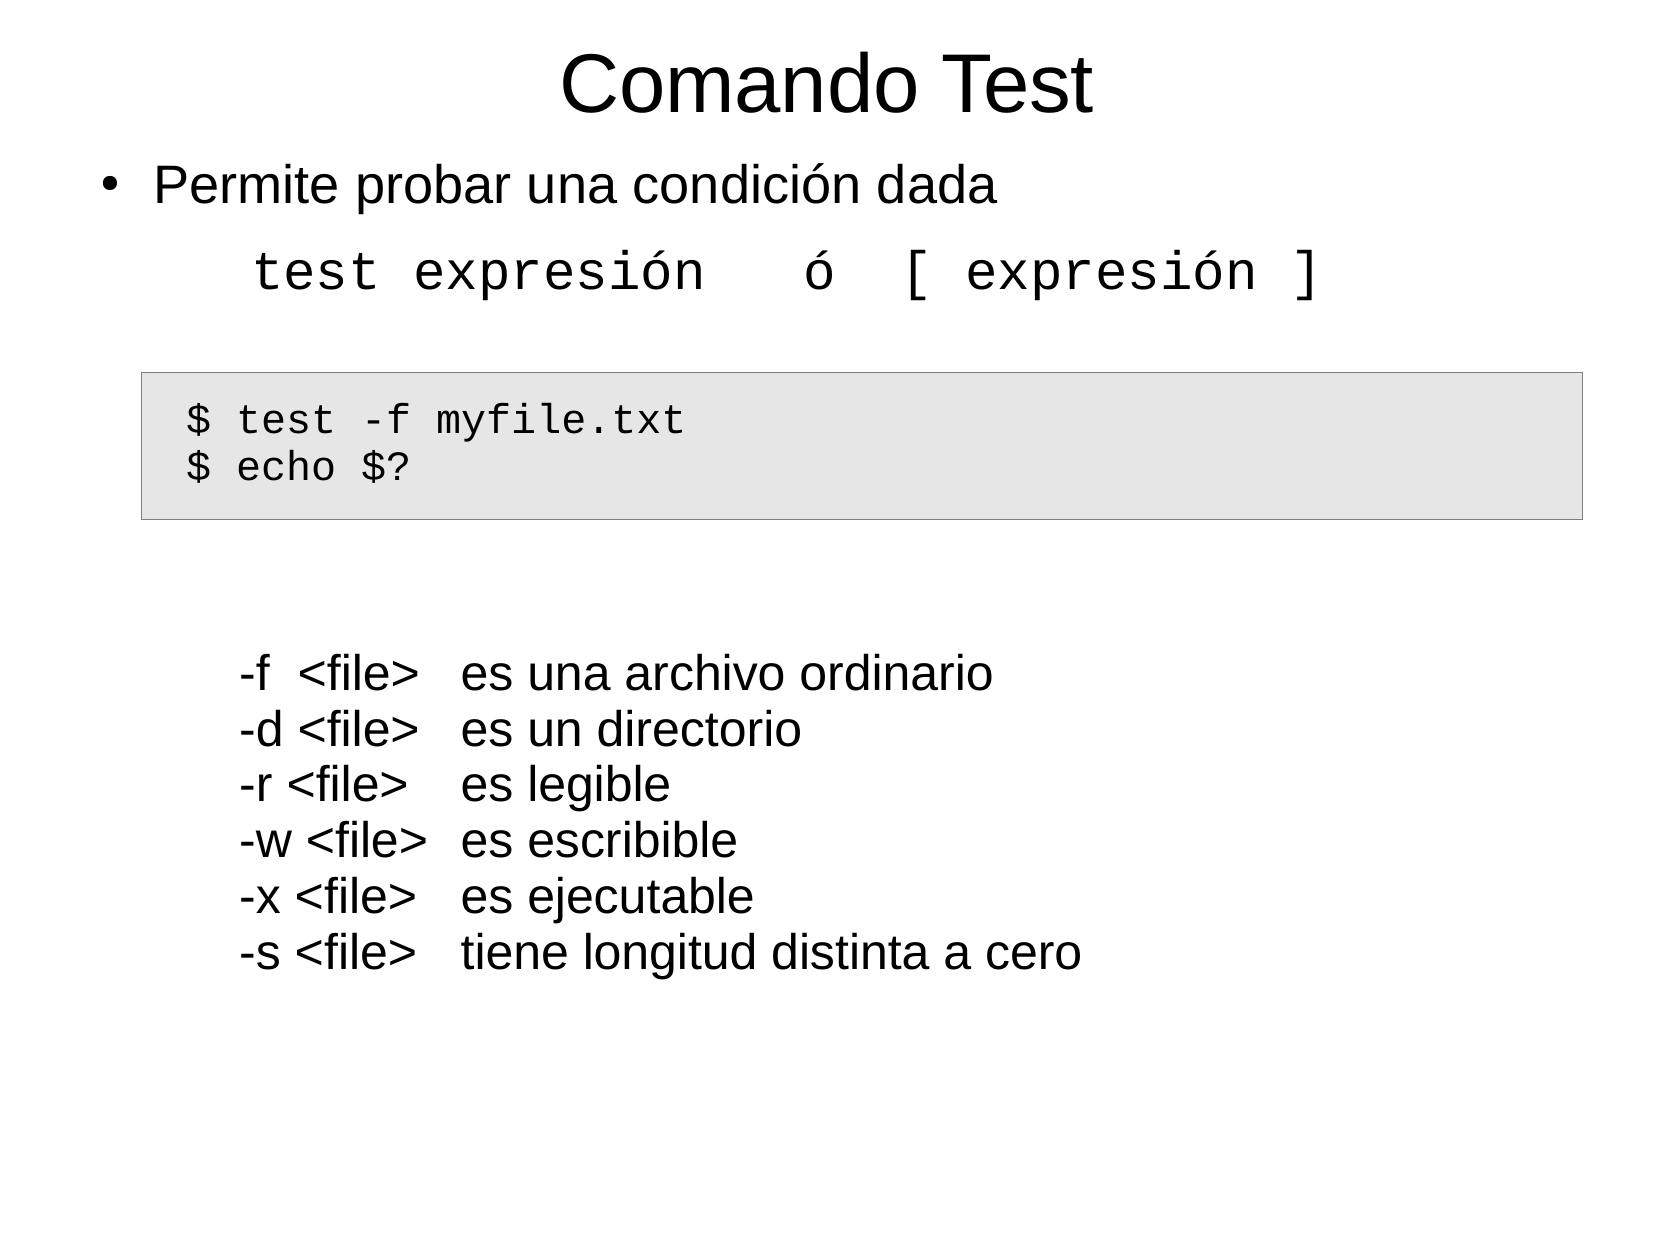

# Comando Test
Permite probar una condición dada
 test expresión ó [ expresión ]
$ test -f myfile.txt
$ echo $?
-f <file> 	es una archivo ordinario
-d <file> 	es un directorio
-r <file>	es legible
-w <file>	es escribible
-x <file>	es ejecutable
-s <file>	tiene longitud distinta a cero